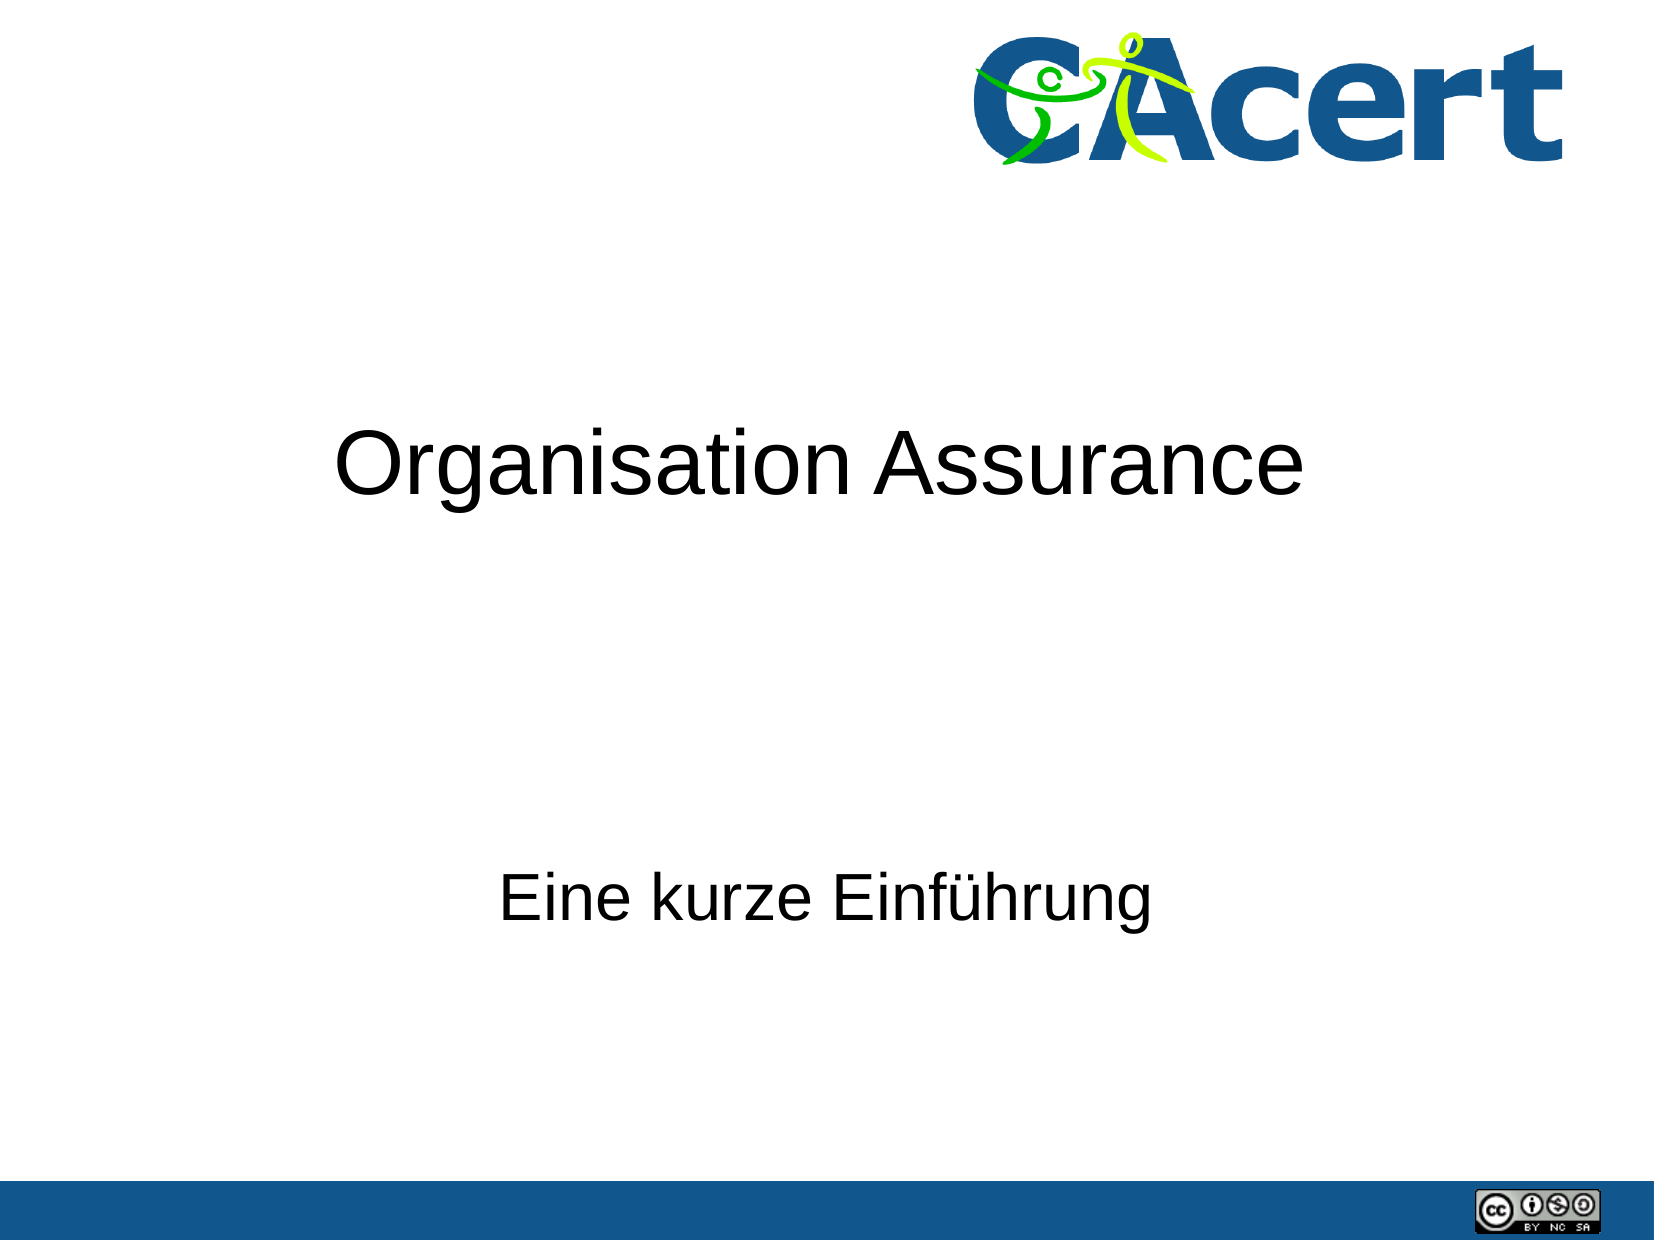

# Organisation Assurance
Eine kurze Einführung
31.10.2011